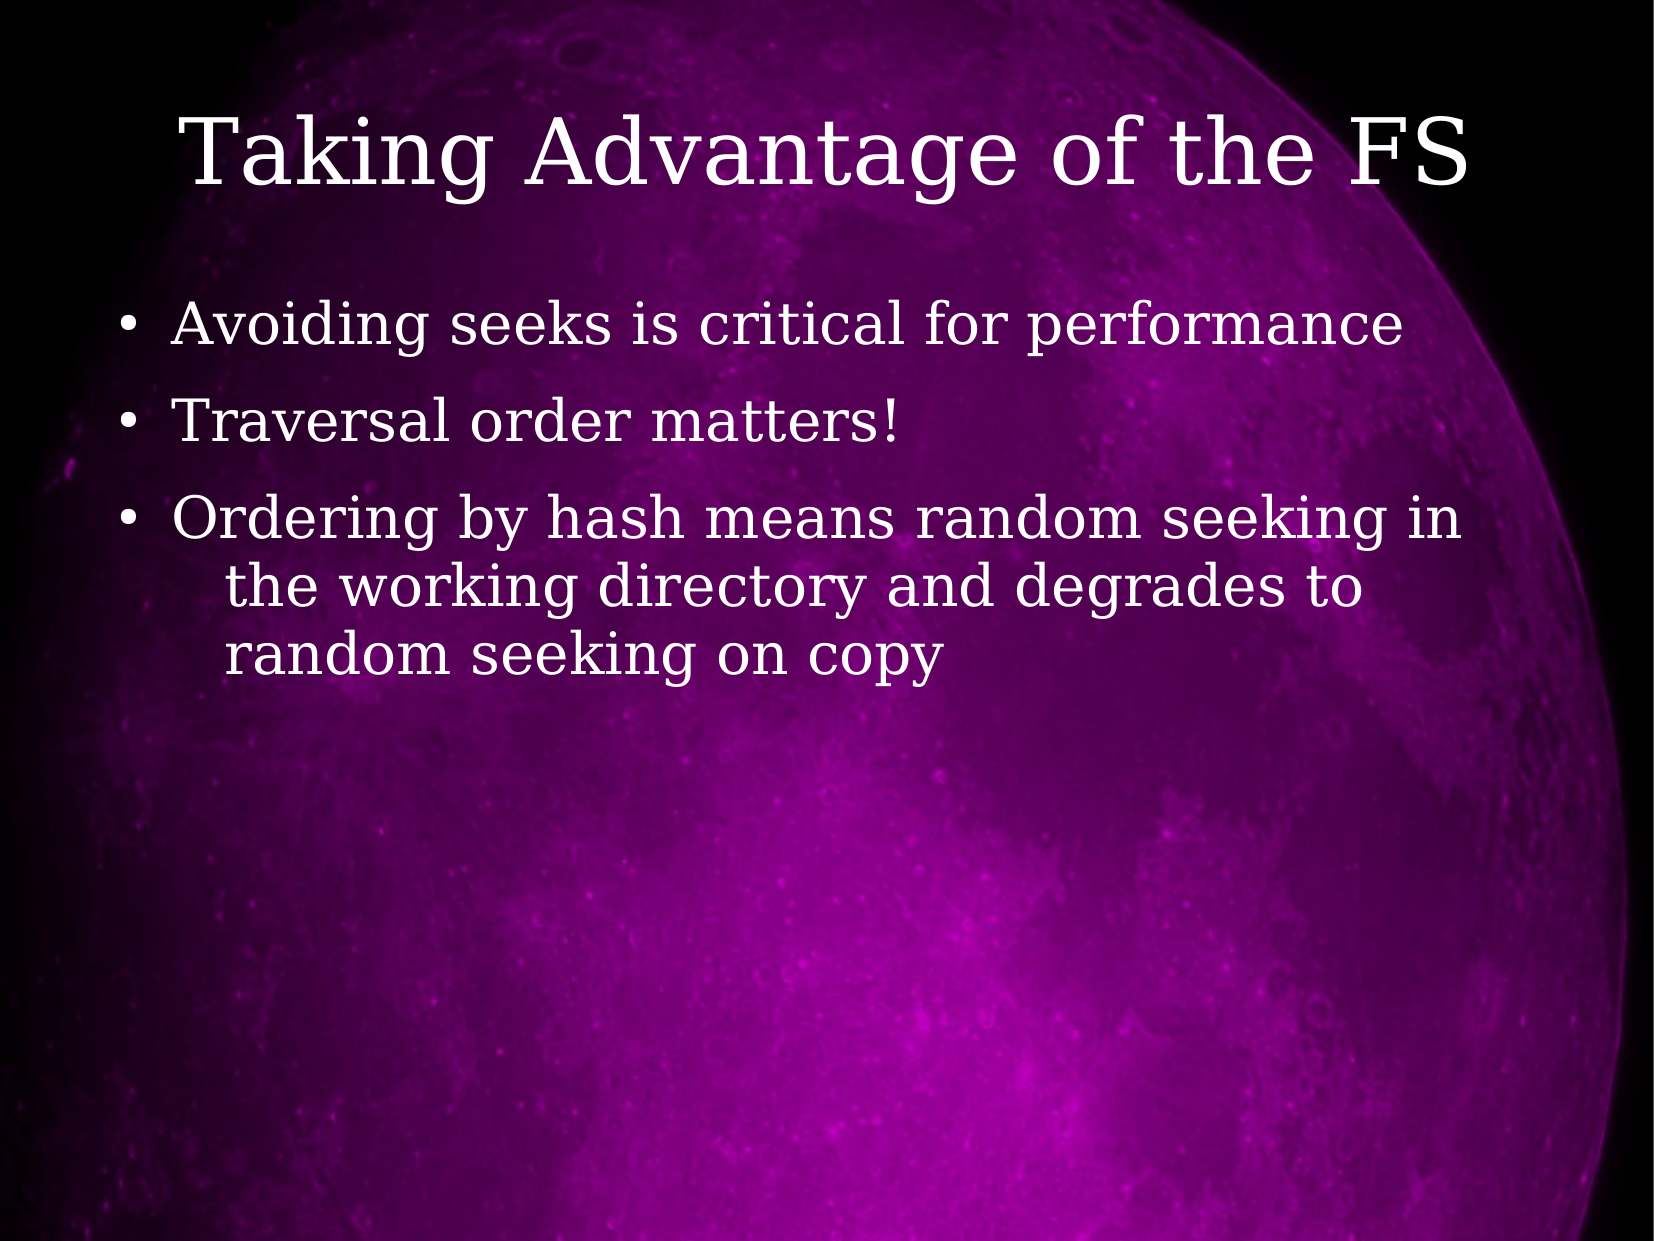

# Taking Advantage of the FS
Avoiding seeks is critical for performance
Traversal order matters!
Ordering by hash means random seeking in the working directory and degrades to random seeking on copy